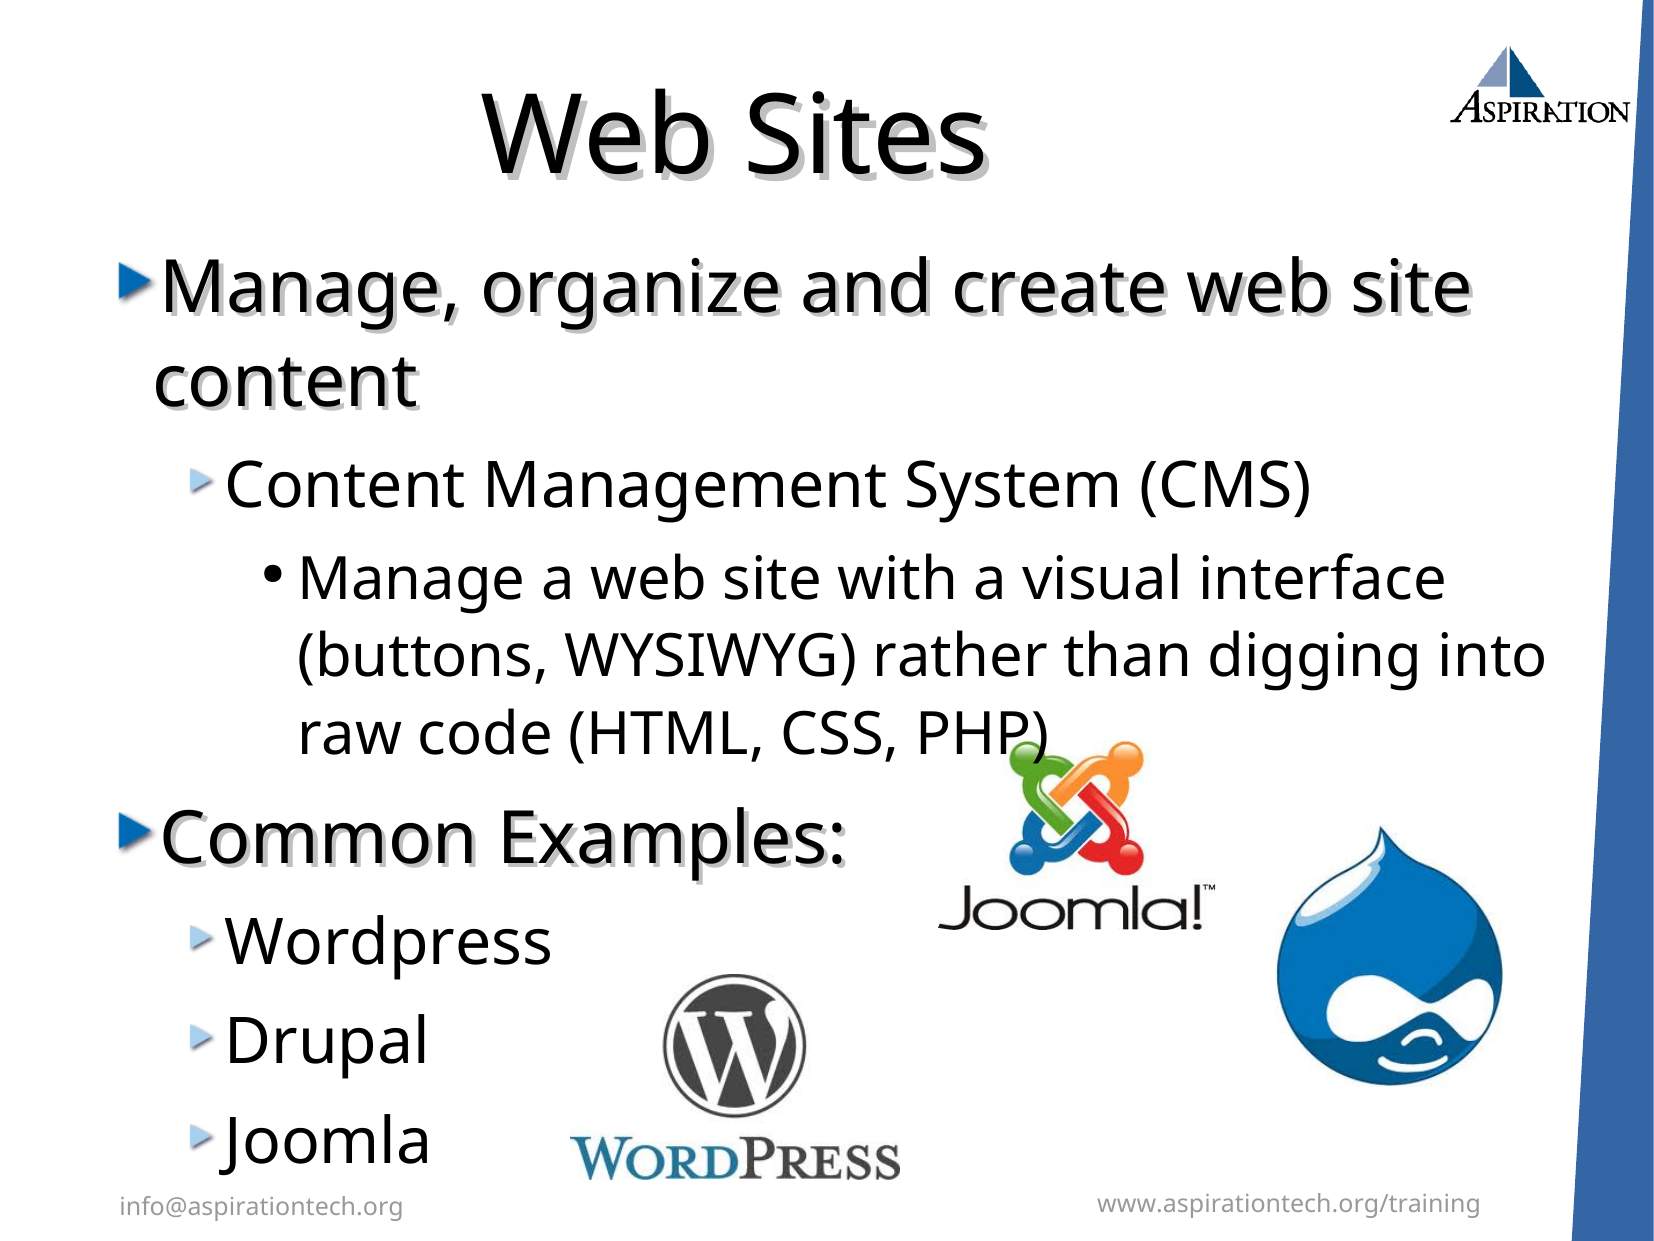

# Web Sites
Manage, organize and create web site content
Content Management System (CMS)
Manage a web site with a visual interface (buttons, WYSIWYG) rather than digging into raw code (HTML, CSS, PHP)
Common Examples:
Wordpress
Drupal
Joomla